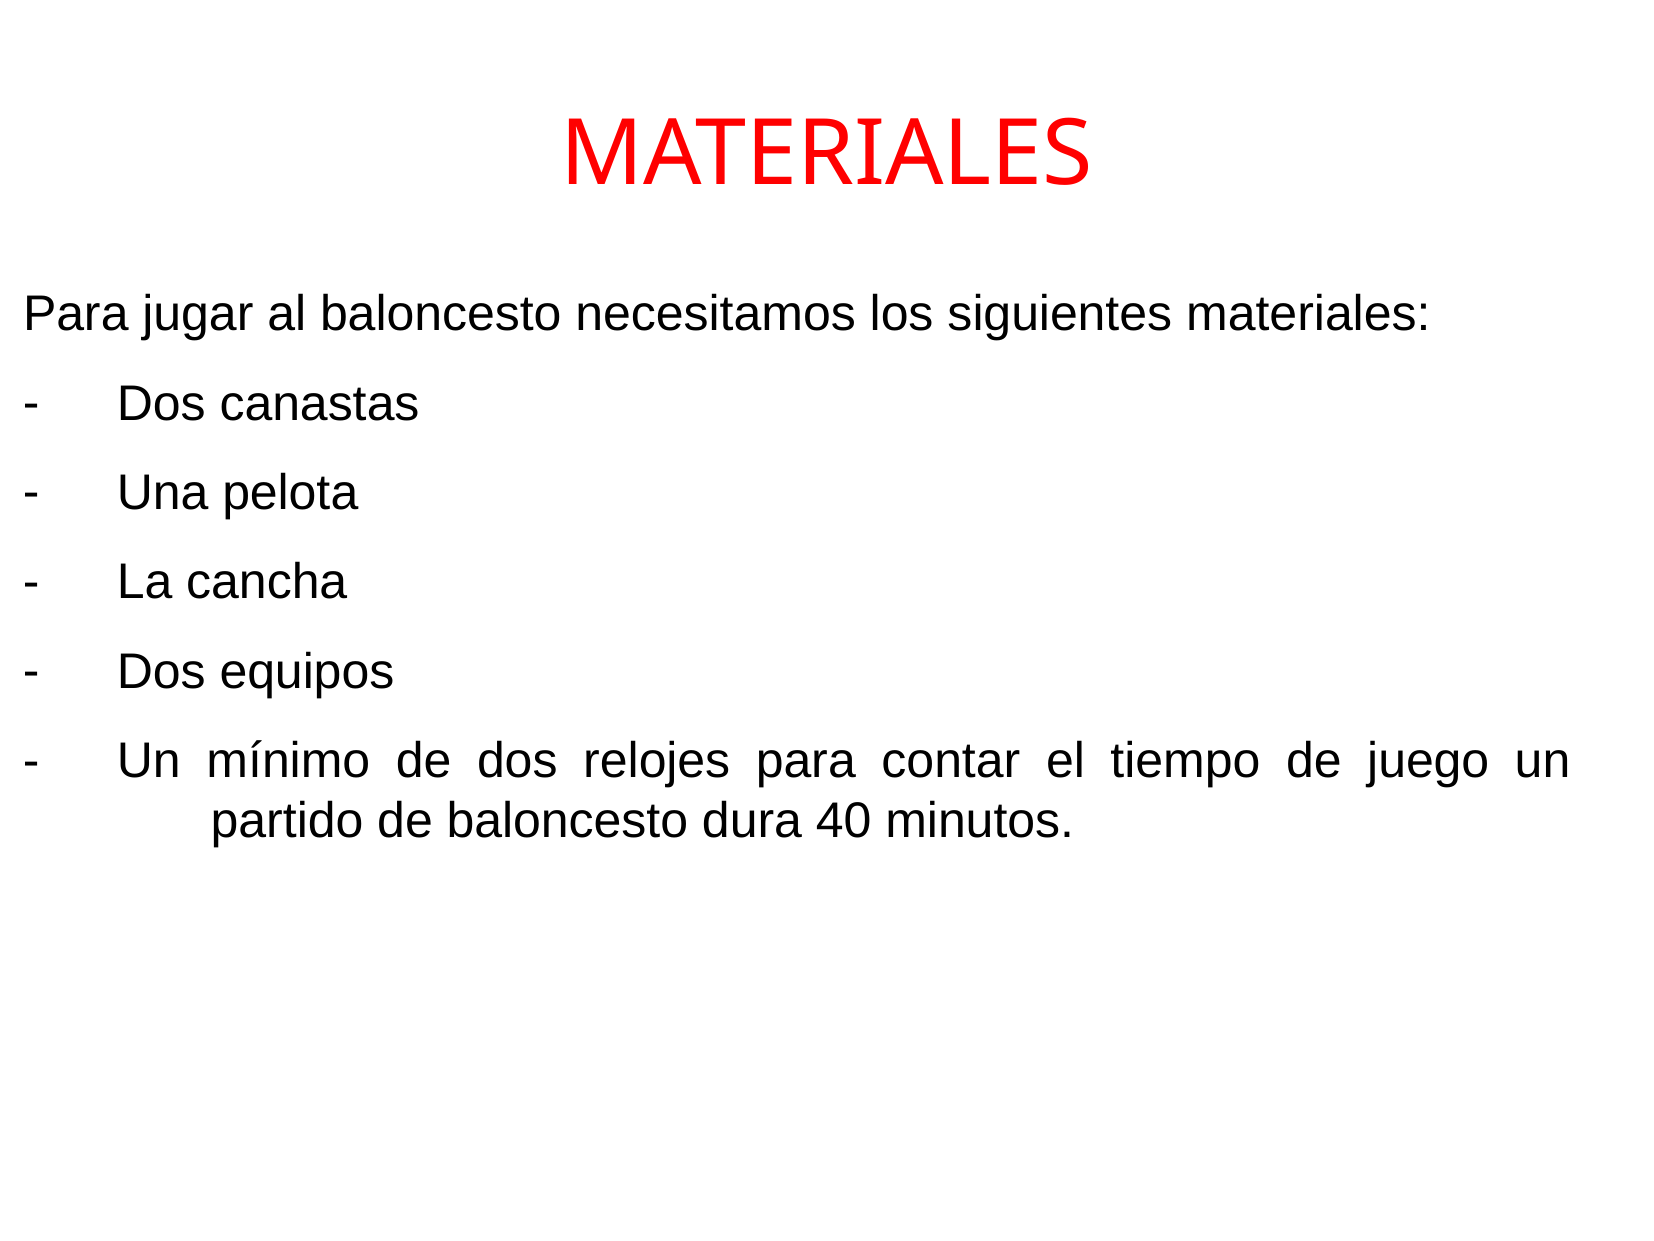

# MATERIALES
Para jugar al baloncesto necesitamos los siguientes materiales:
Dos canastas
Una pelota
La cancha
Dos equipos
Un mínimo de dos relojes para contar el tiempo de juego un partido de baloncesto dura 40 minutos.